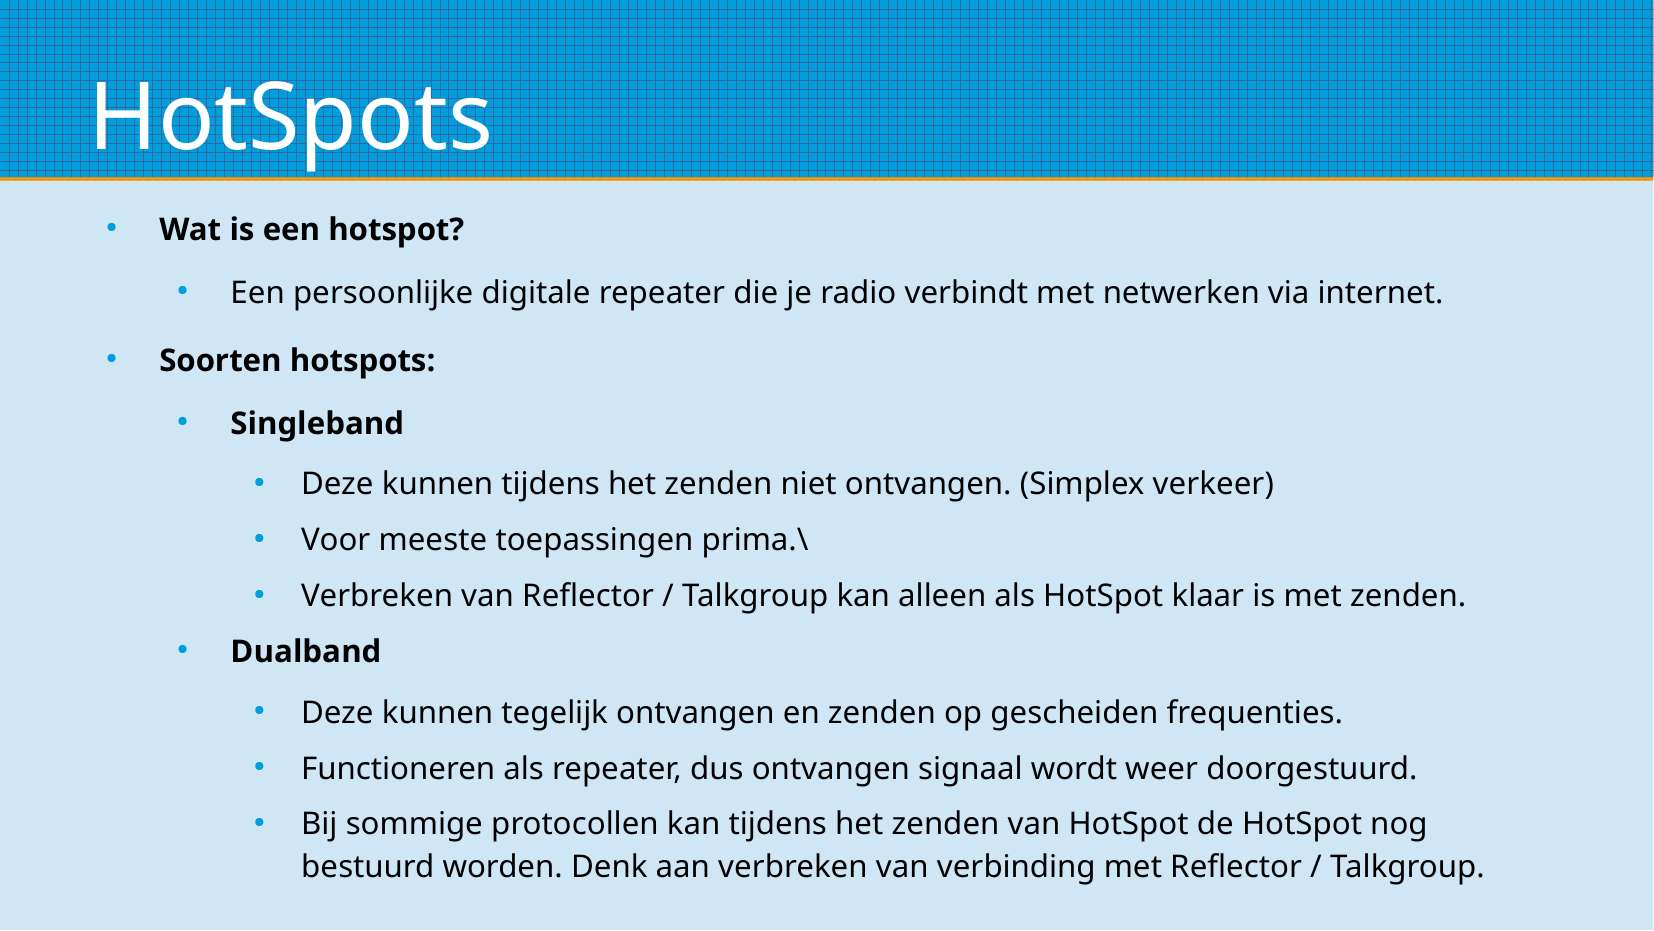

# HotSpots
Wat is een hotspot?
Een persoonlijke digitale repeater die je radio verbindt met netwerken via internet.
Soorten hotspots:
Singleband
Deze kunnen tijdens het zenden niet ontvangen. (Simplex verkeer)
Voor meeste toepassingen prima.\
Verbreken van Reflector / Talkgroup kan alleen als HotSpot klaar is met zenden.
Dualband
Deze kunnen tegelijk ontvangen en zenden op gescheiden frequenties.
Functioneren als repeater, dus ontvangen signaal wordt weer doorgestuurd.
Bij sommige protocollen kan tijdens het zenden van HotSpot de HotSpot nog bestuurd worden. Denk aan verbreken van verbinding met Reflector / Talkgroup.